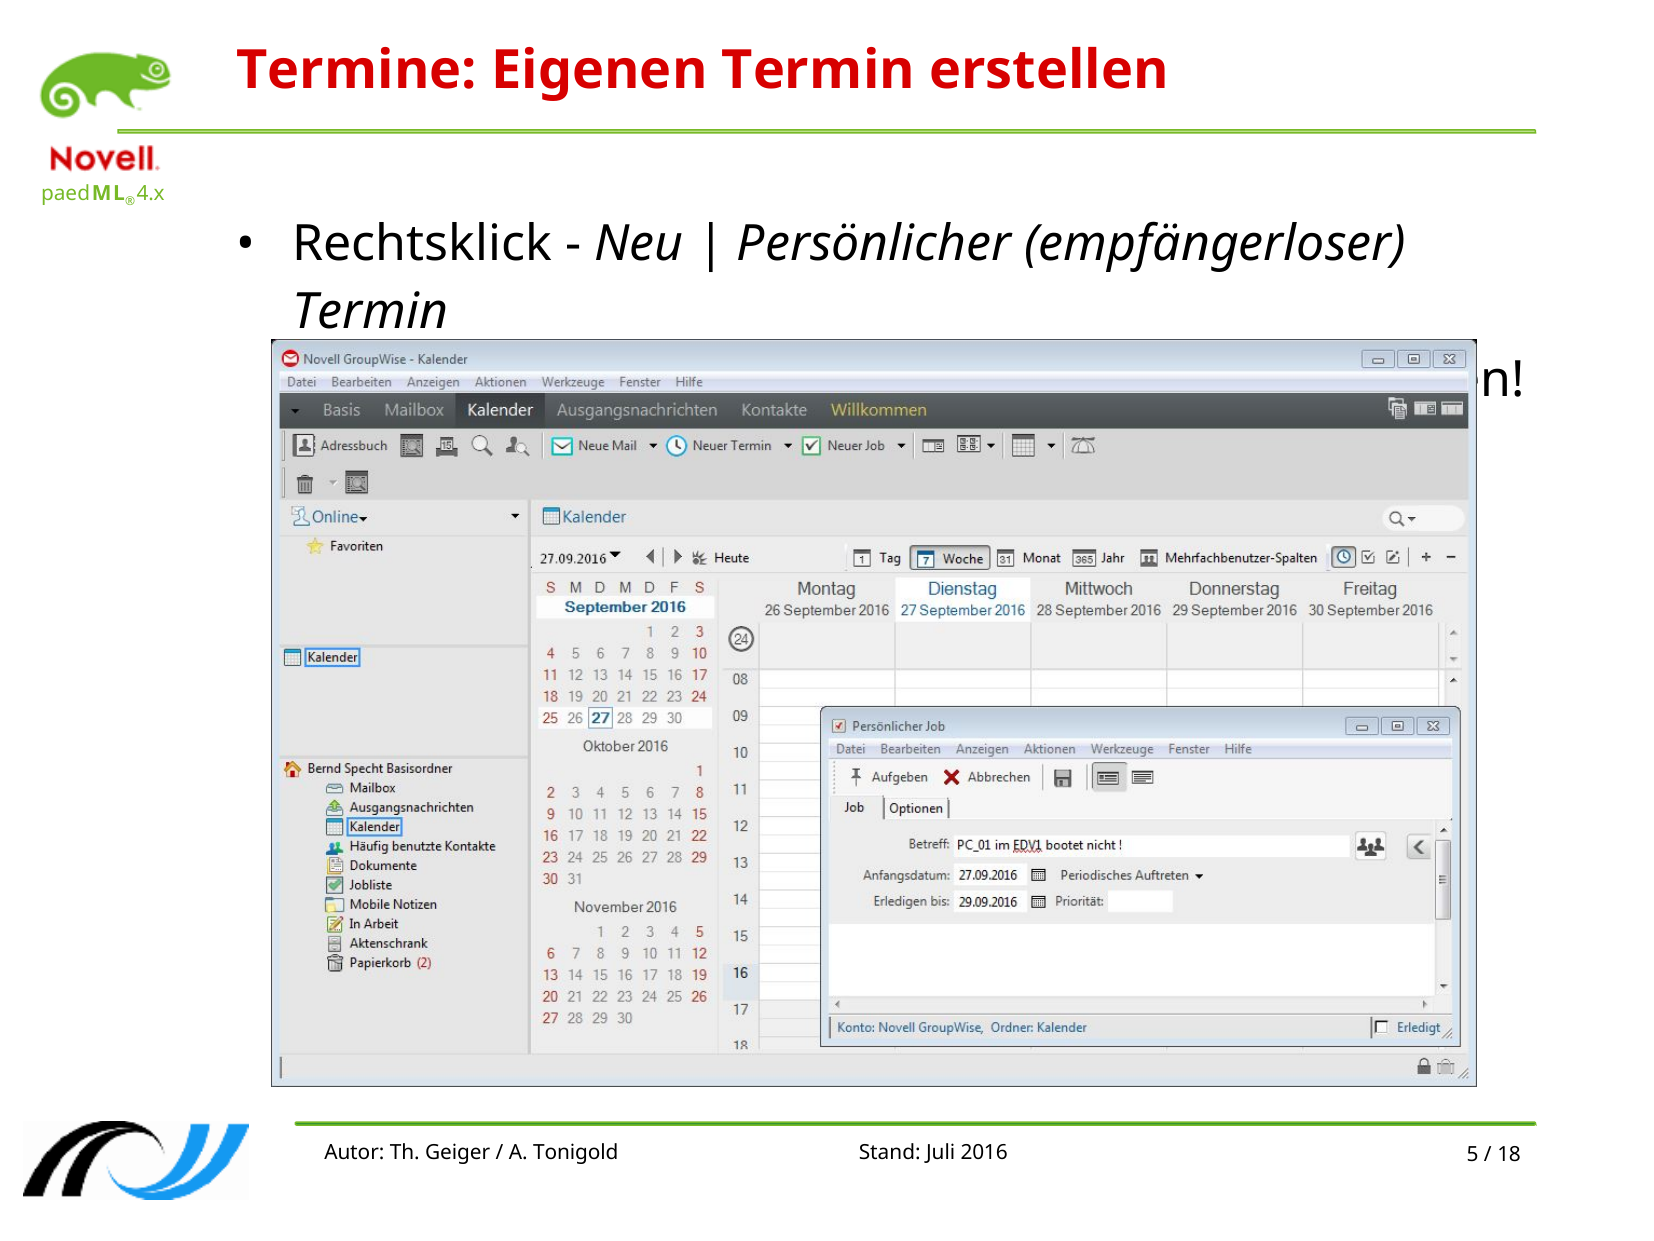

# Termine: Eigenen Termin erstellen
Rechtsklick - Neu | Persönlicher (empfängerloser) Termin
(oder Doppelklick in den Kalender), Daten eintragen!
Autor: Th. Geiger / A. Tonigold
Juli 2016
5